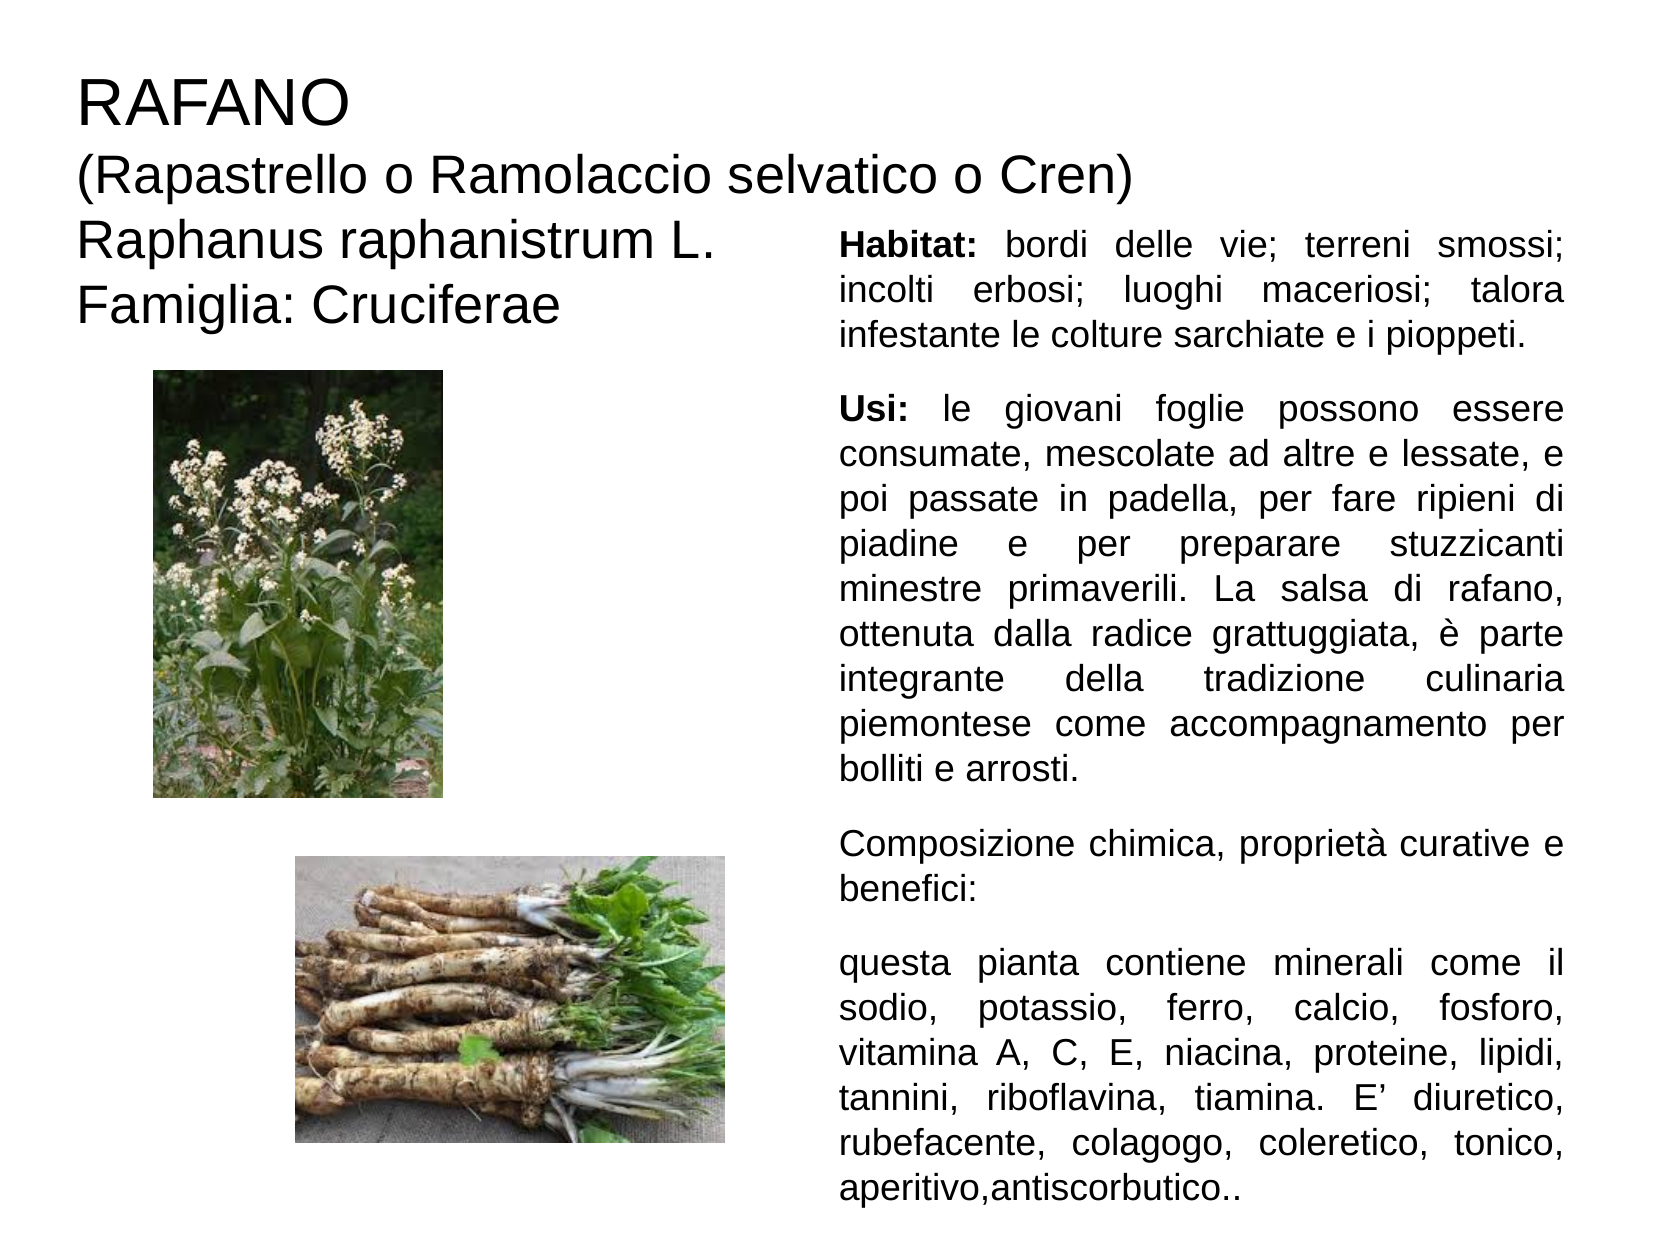

# RAFANO (Rapastrello o Ramolaccio selvatico o Cren) Raphanus raphanistrum L. Famiglia: Cruciferae
Habitat: bordi delle vie; terreni smossi; incolti erbosi; luoghi maceriosi; talora infestante le colture sarchiate e i pioppeti.
Usi: le giovani foglie possono essere consumate, mescolate ad altre e lessate, e poi passate in padella, per fare ripieni di piadine e per preparare stuzzicanti minestre primaverili. La salsa di rafano, ottenuta dalla radice grattuggiata, è parte integrante della tradizione culinaria piemontese come accompagnamento per bolliti e arrosti.
Composizione chimica, proprietà curative e benefici:
questa pianta contiene minerali come il sodio, potassio, ferro, calcio, fosforo, vitamina A, C, E, niacina, proteine, lipidi, tannini, riboflavina, tiamina. E’ diuretico, rubefacente, colagogo, coleretico, tonico, aperitivo,antiscorbutico..